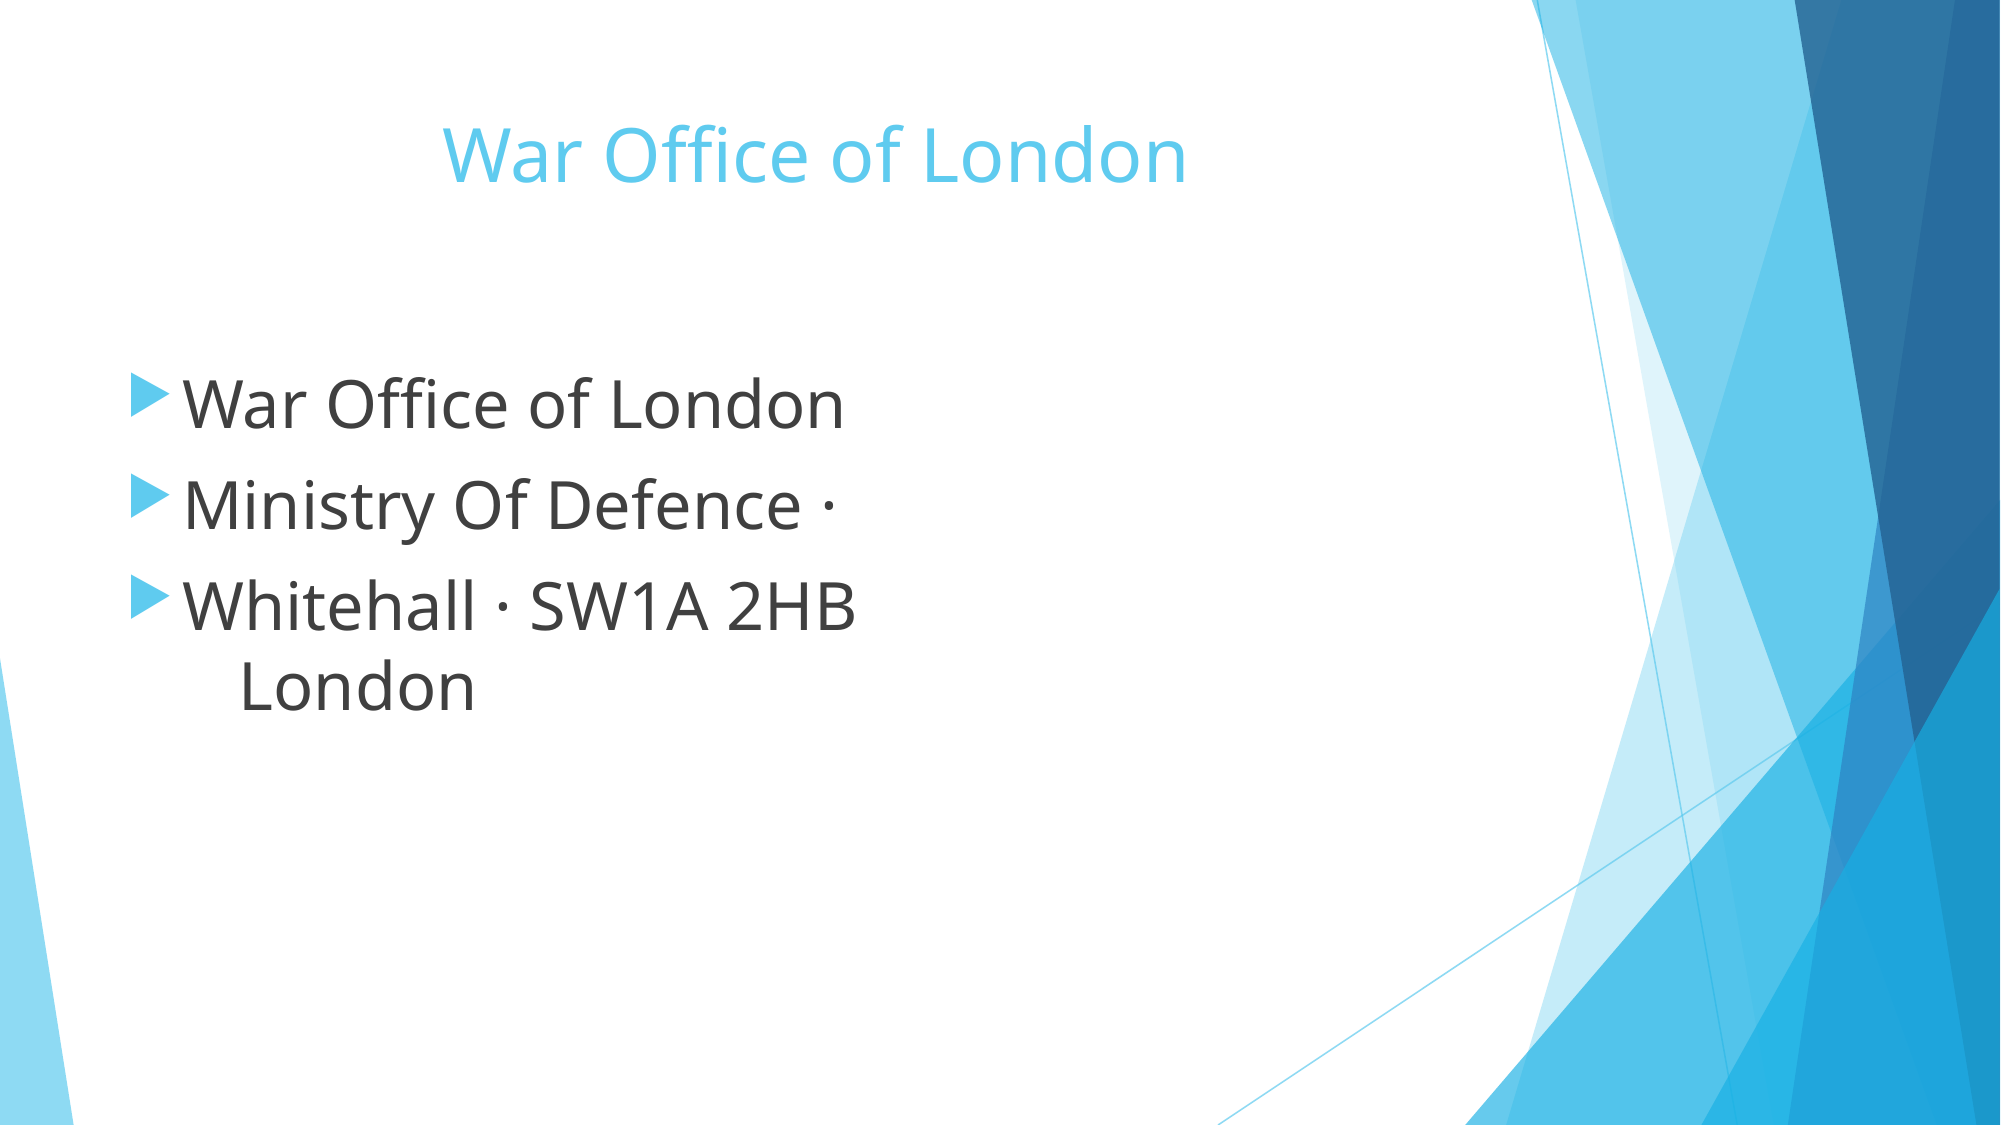

# War Office of London
War Office of London
Ministry Of Defence ·
Whitehall · SW1A 2HB
London